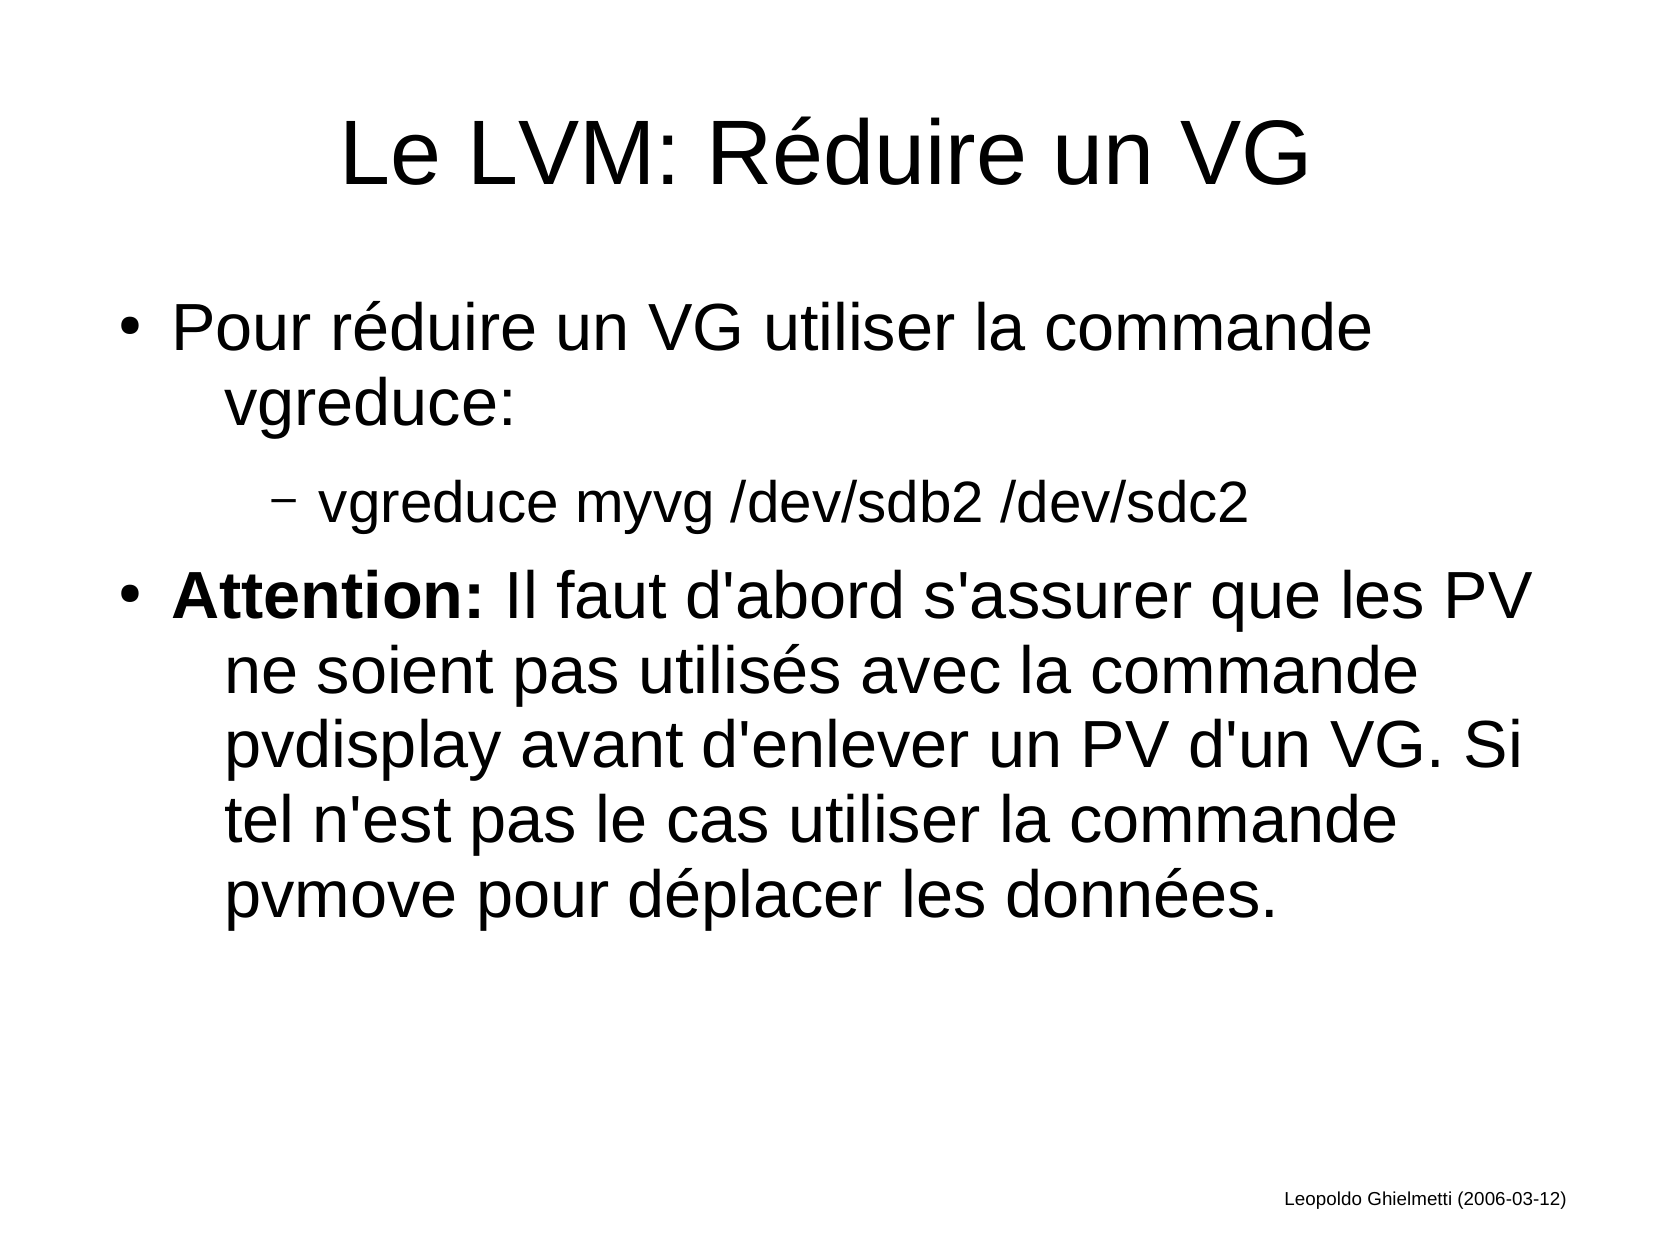

# Le LVM: Réduire un VG
Pour réduire un VG utiliser la commande vgreduce:
vgreduce myvg /dev/sdb2 /dev/sdc2
Attention: Il faut d'abord s'assurer que les PV ne soient pas utilisés avec la commande pvdisplay avant d'enlever un PV d'un VG. Si tel n'est pas le cas utiliser la commande pvmove pour déplacer les données.
Leopoldo Ghielmetti (2006-03-12)